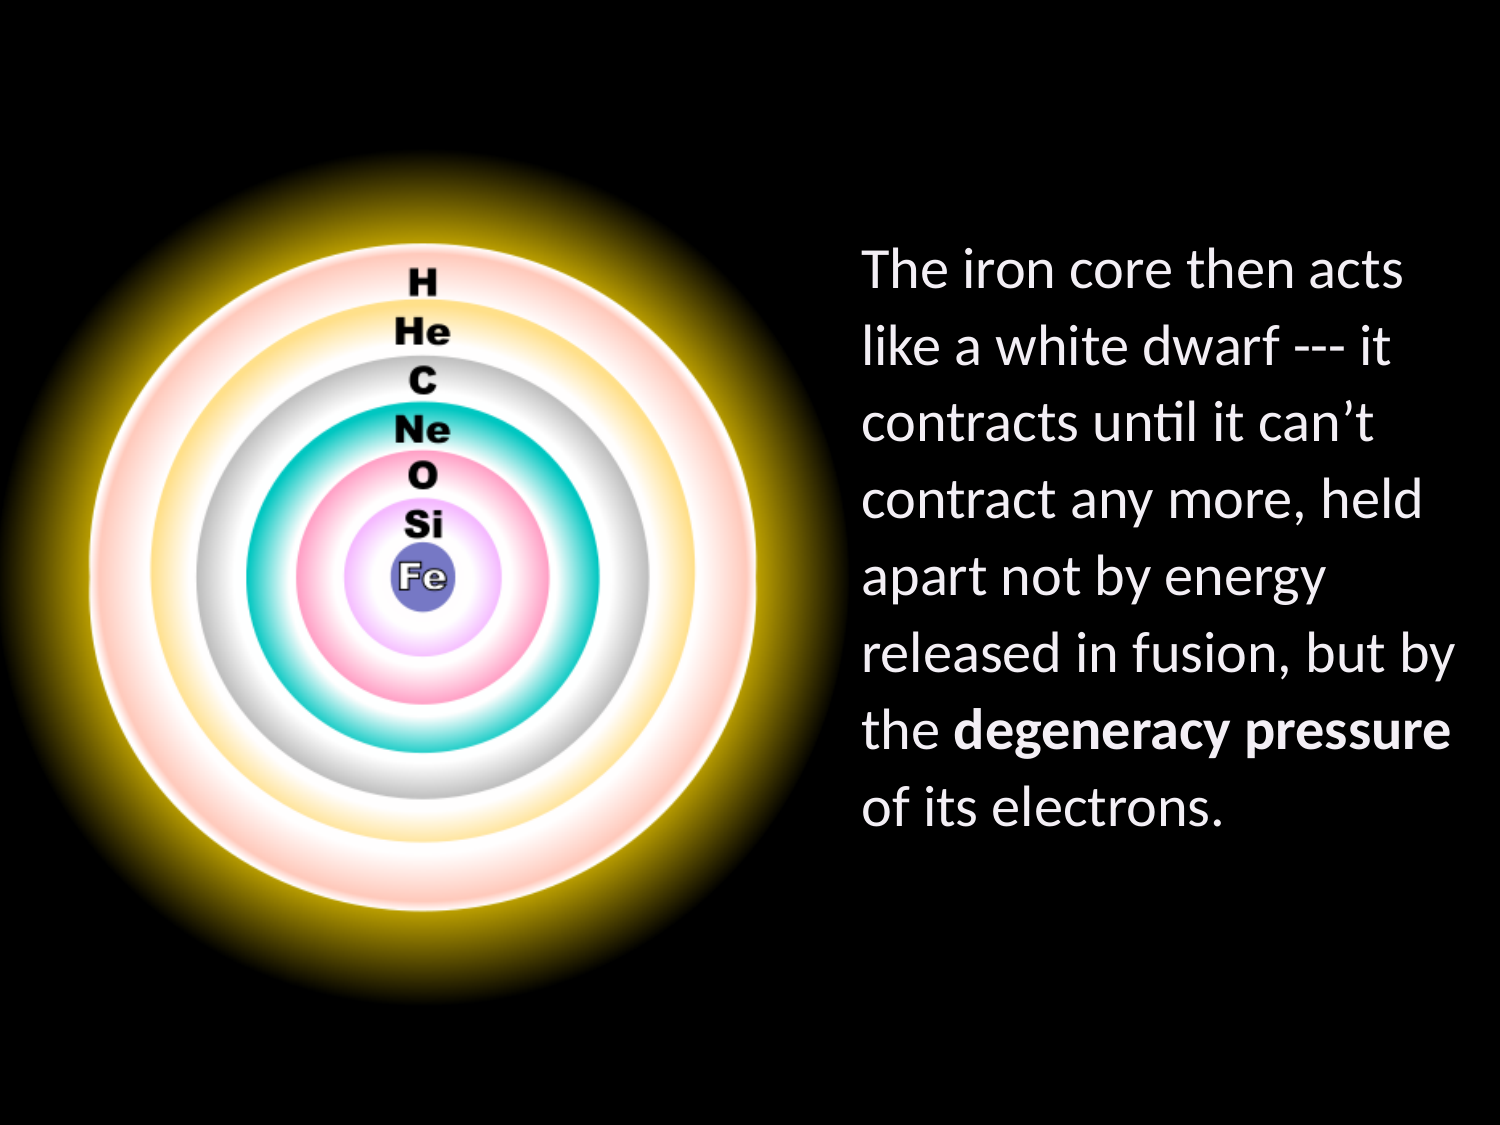

The iron core then acts like a white dwarf --- it contracts until it can’t contract any more, held apart not by energy released in fusion, but by the degeneracy pressure of its electrons.